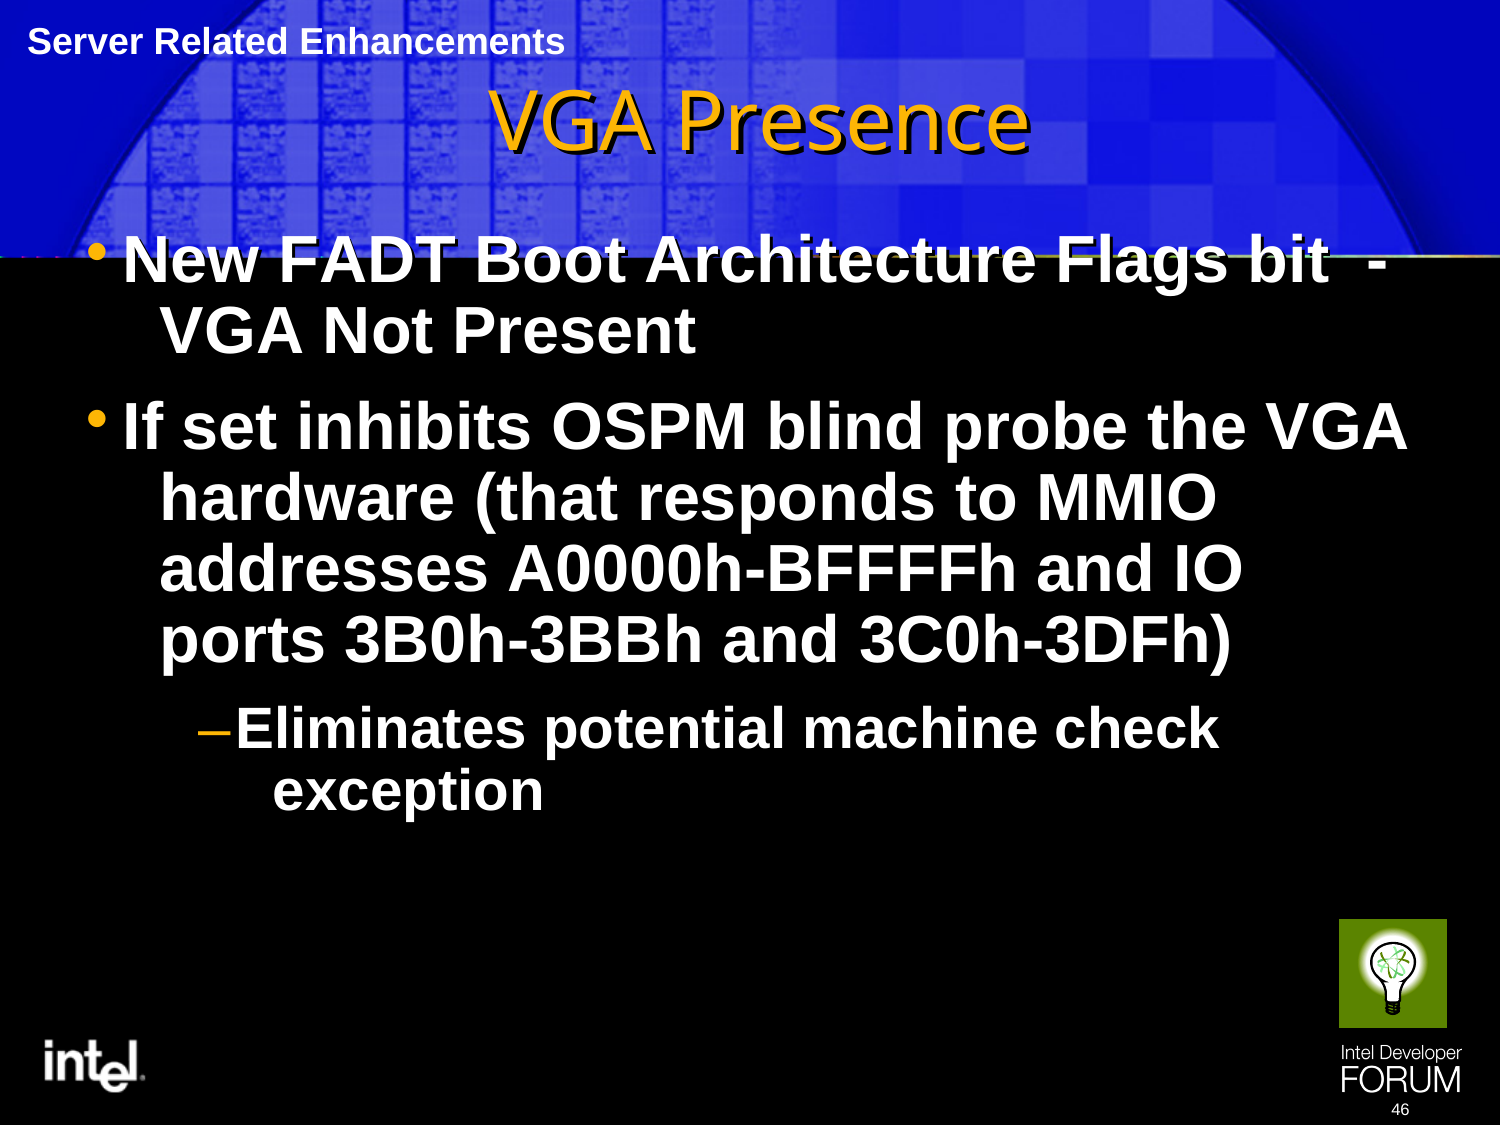

Server Related Enhancements
# VGA Presence
New FADT Boot Architecture Flags bit - VGA Not Present
If set inhibits OSPM blind probe the VGA hardware (that responds to MMIO addresses A0000h-BFFFFh and IO ports 3B0h-3BBh and 3C0h-3DFh)
Eliminates potential machine check exception